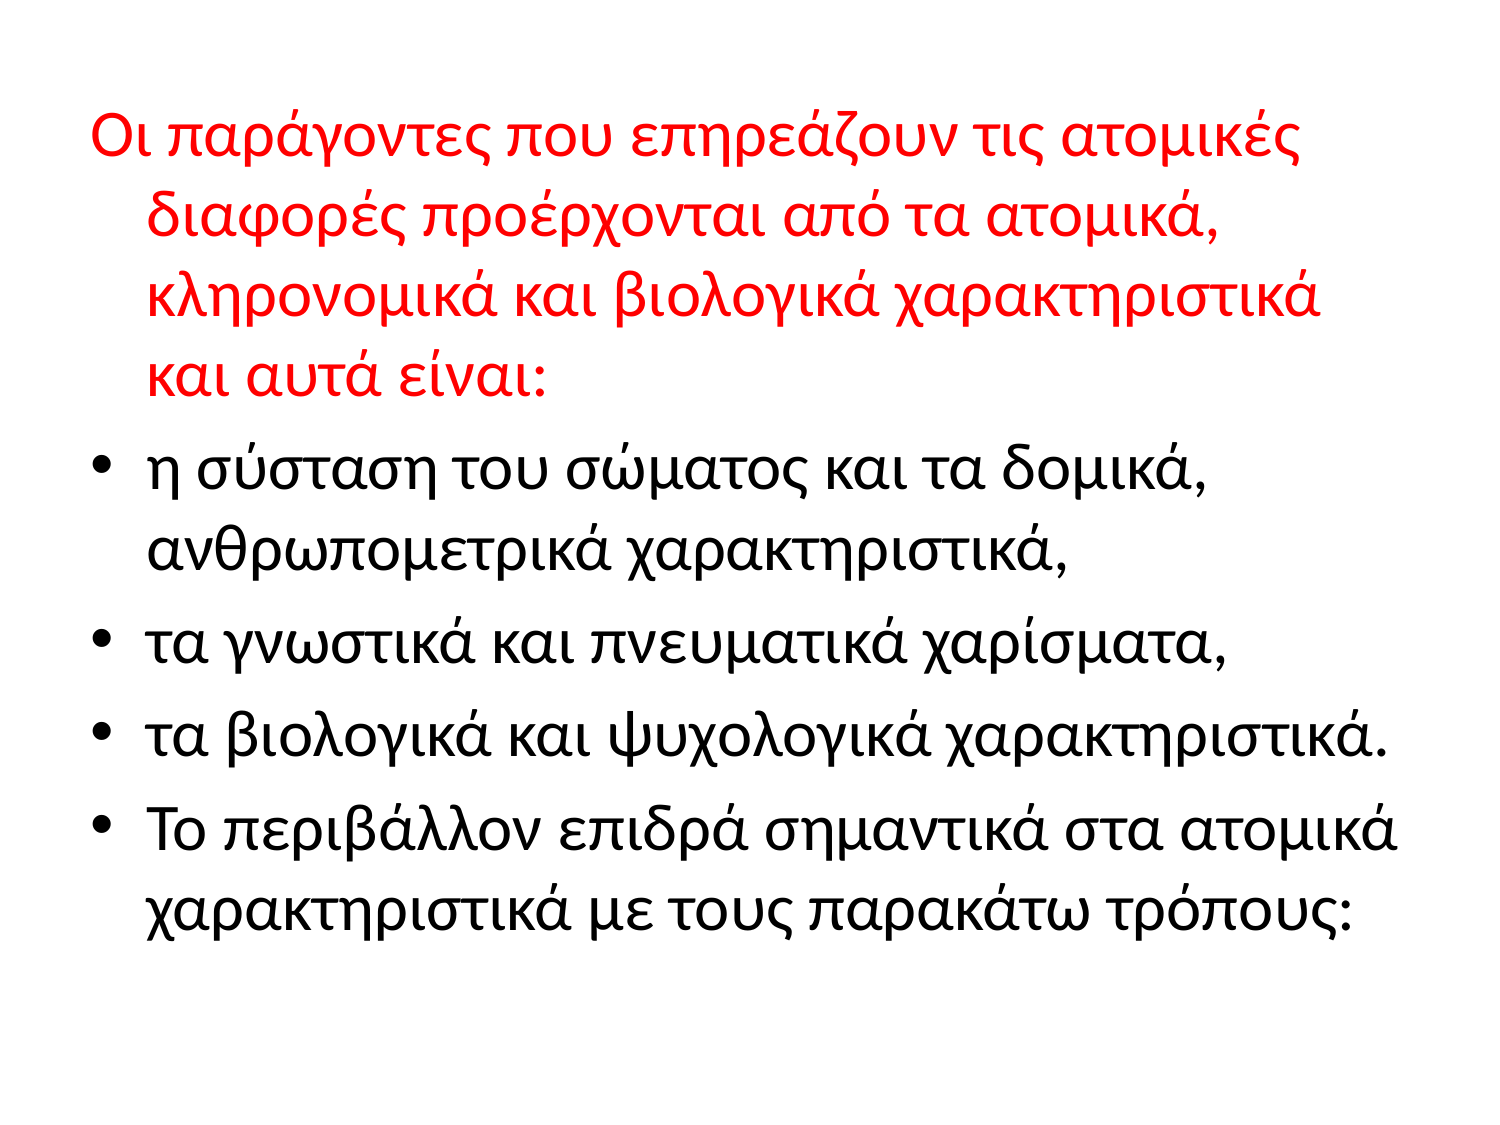

# Οι παράγοντες που επηρεάζουν τις ατομικές διαφορές προέρχονται από τα ατομικά, κληρονομικά και βιολογικά χαρακτηριστικά και αυτά είναι:
η σύσταση του σώματος και τα δομικά, ανθρωπομετρικά χαρακτηριστικά,
τα γνωστικά και πνευματικά χαρίσματα,
τα βιολογικά και ψυχολογικά χαρακτηριστικά.
Το περιβάλλον επιδρά σημαντικά στα ατομικά χαρακτηριστικά με τους παρακάτω τρόπους: